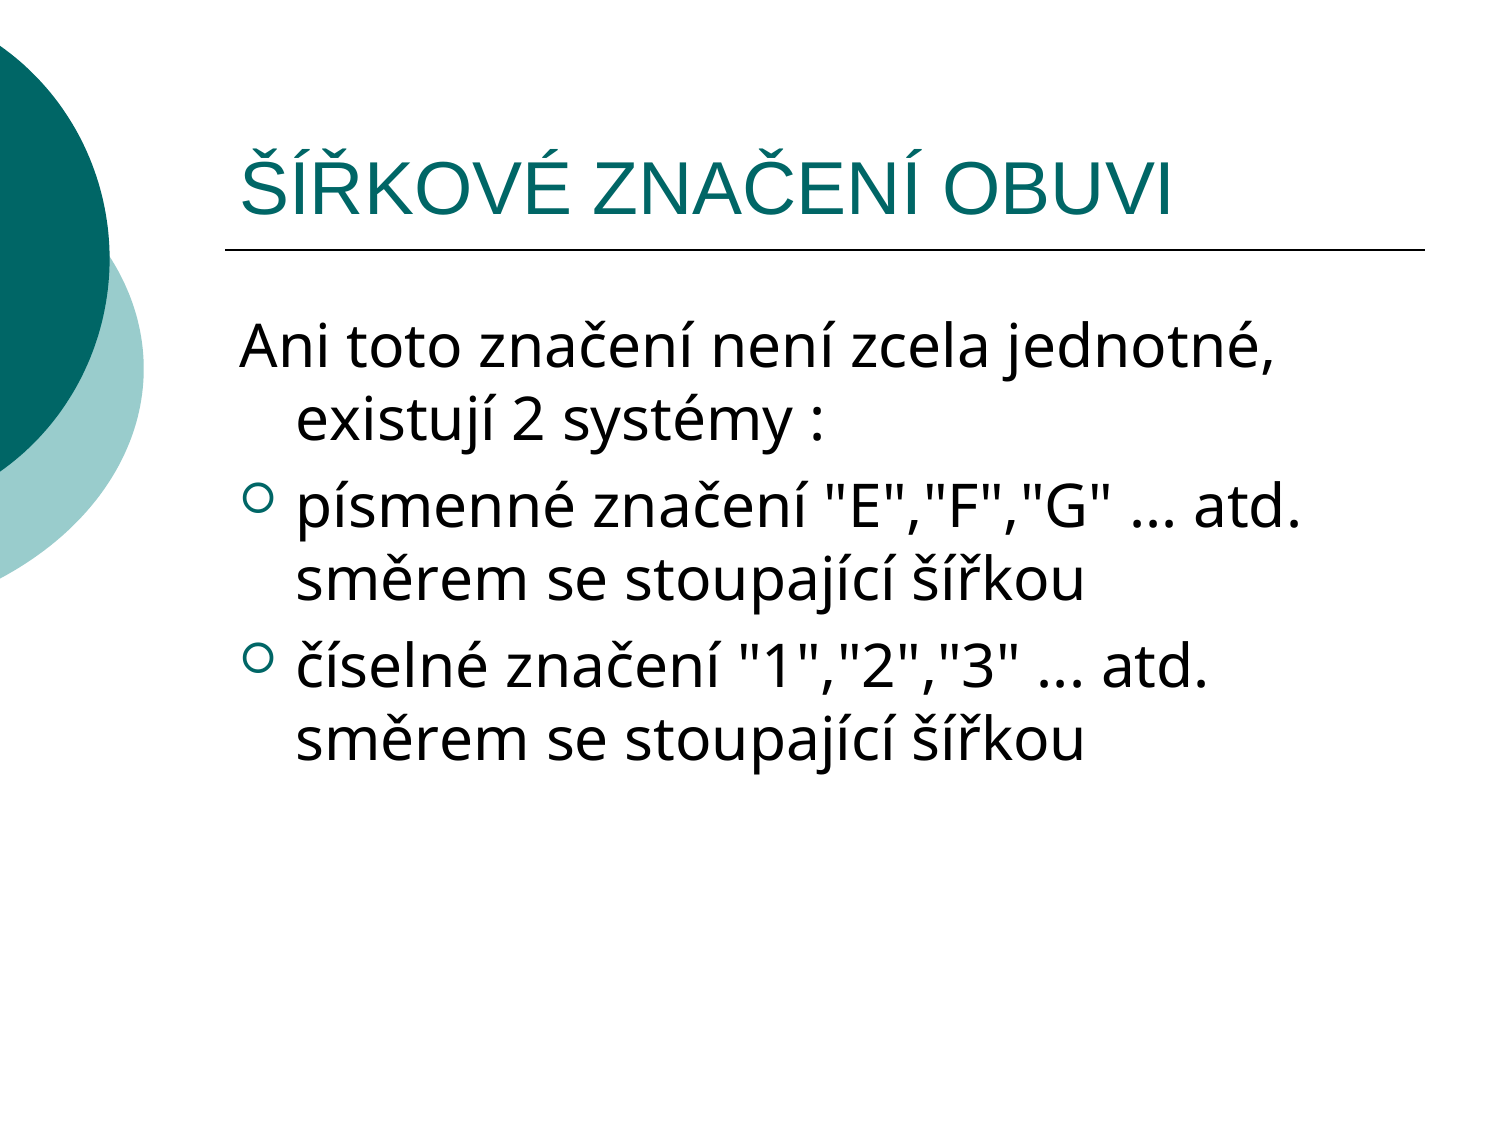

# ŠÍŘKOVÉ ZNAČENÍ OBUVI
Ani toto značení není zcela jednotné, existují 2 systémy :
písmenné značení "E","F","G" ... atd. směrem se stoupající šířkou
číselné značení "1","2","3" ... atd. směrem se stoupající šířkou